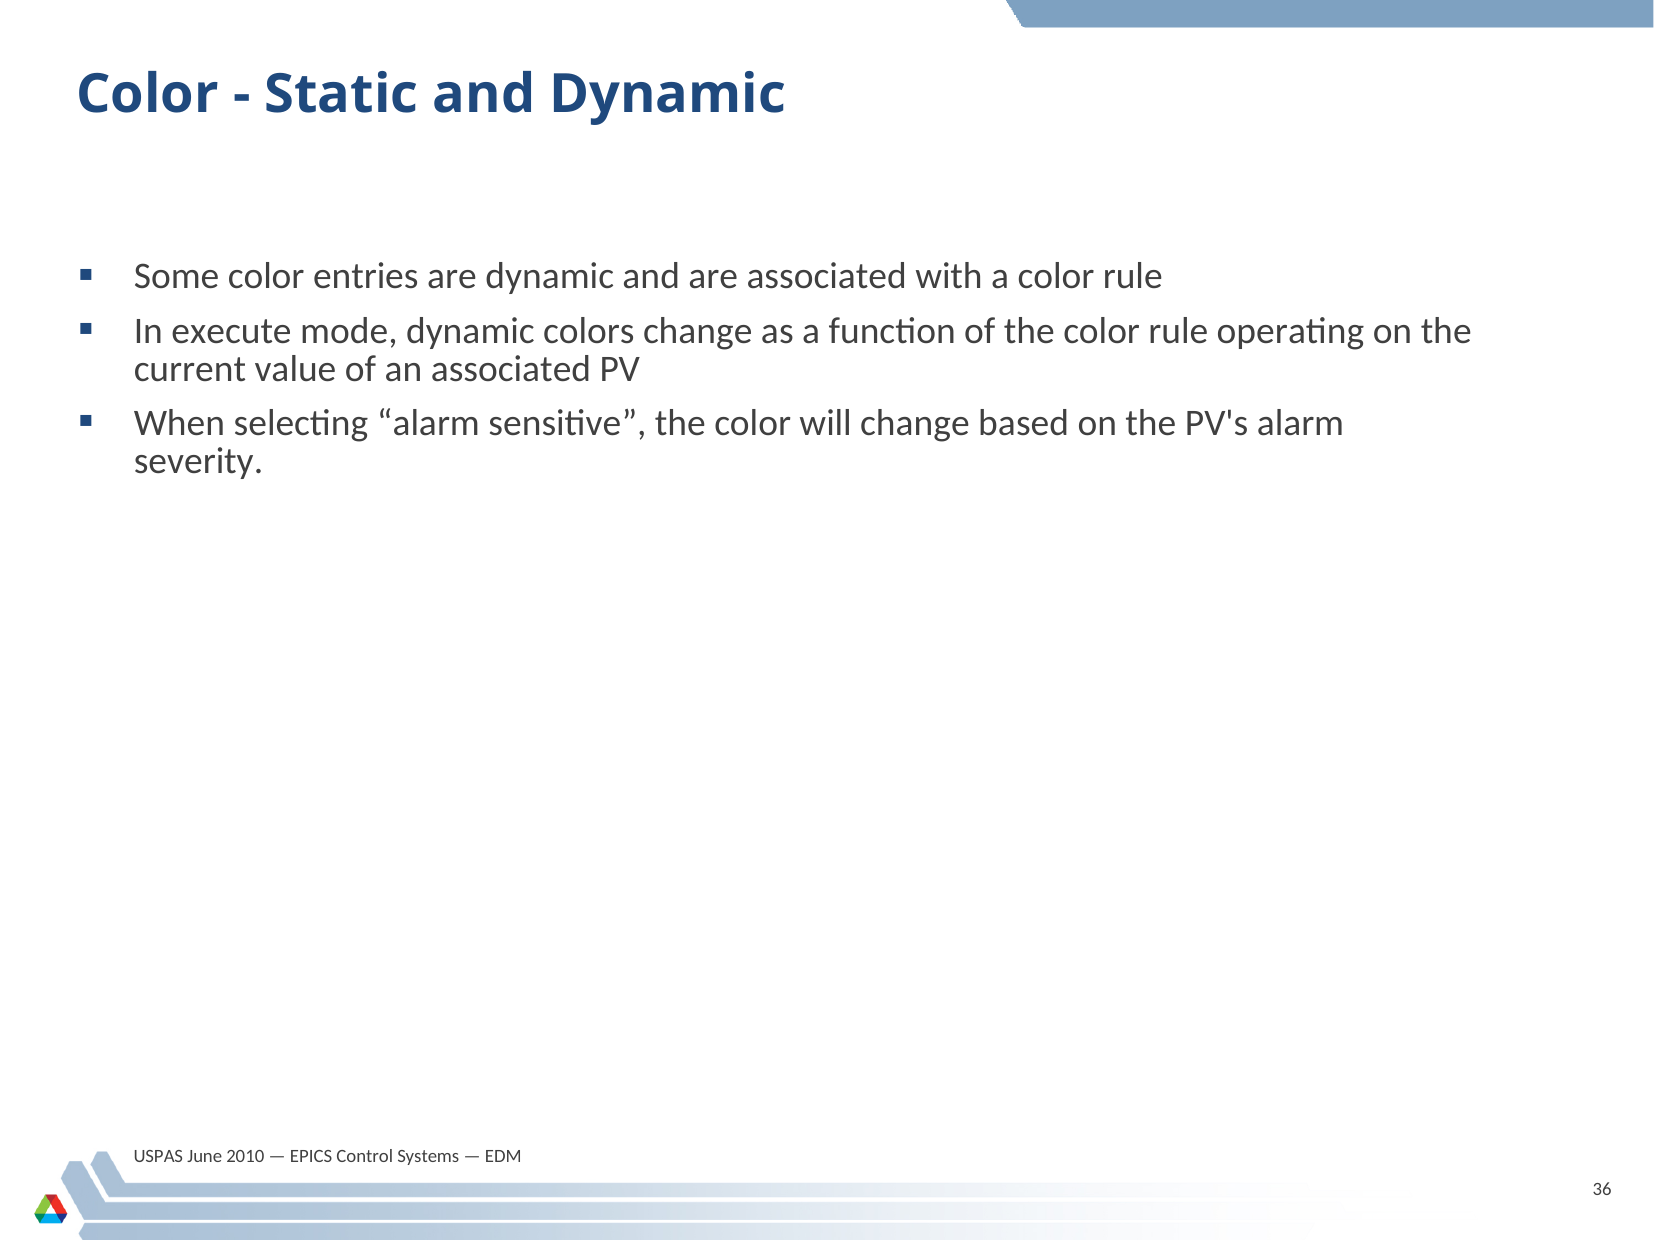

# Color - Static and Dynamic
Some color entries are dynamic and are associated with a color rule
In execute mode, dynamic colors change as a function of the color rule operating on the current value of an associated PV
When selecting “alarm sensitive”, the color will change based on the PV's alarm severity.
USPAS June 2010 — EPICS Control Systems — EDM
36